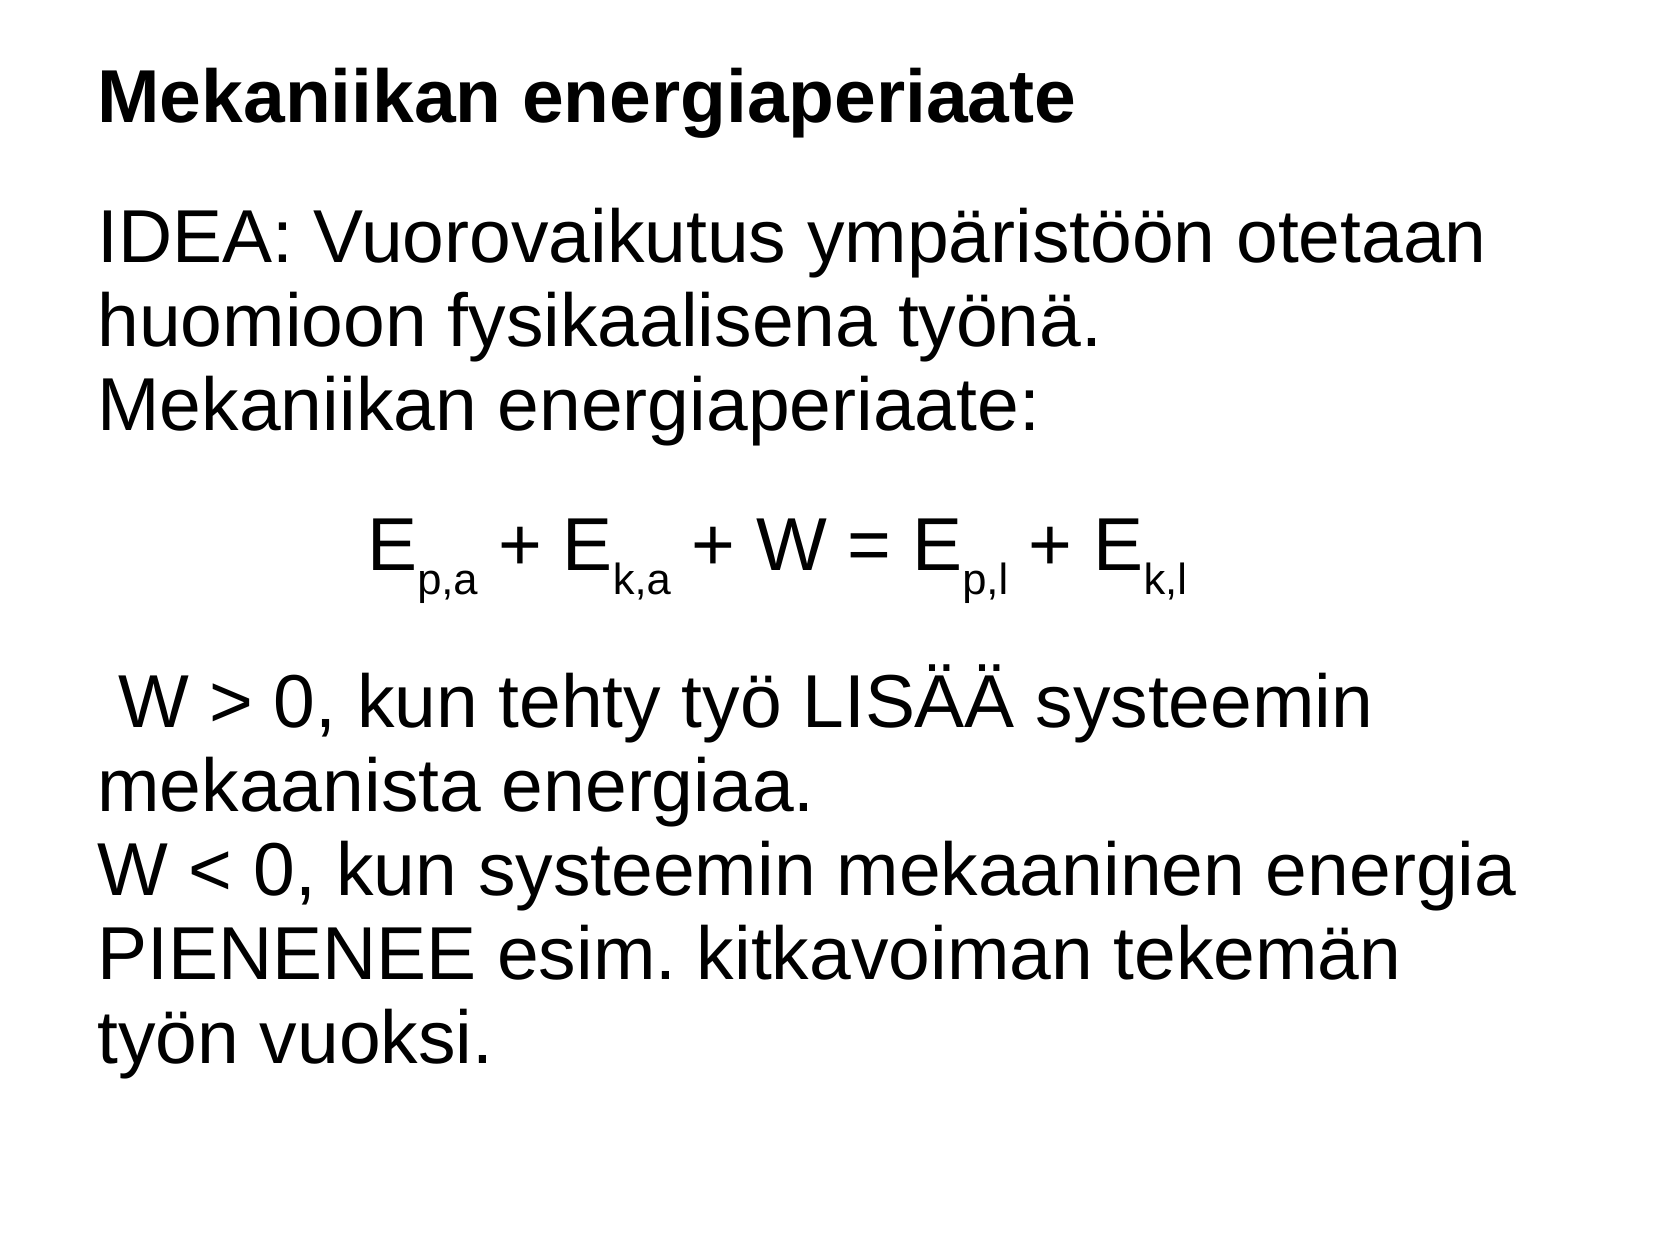

Mekaniikan energiaperiaate
IDEA: Vuorovaikutus ympäristöön otetaan huomioon fysikaalisena työnä.
Mekaniikan energiaperiaate:
 Ep,a + Ek,a + W = Ep,l + Ek,l
 W > 0, kun tehty työ LISÄÄ systeemin mekaanista energiaa.
W < 0, kun systeemin mekaaninen energia PIENENEE esim. kitkavoiman tekemän työn vuoksi.